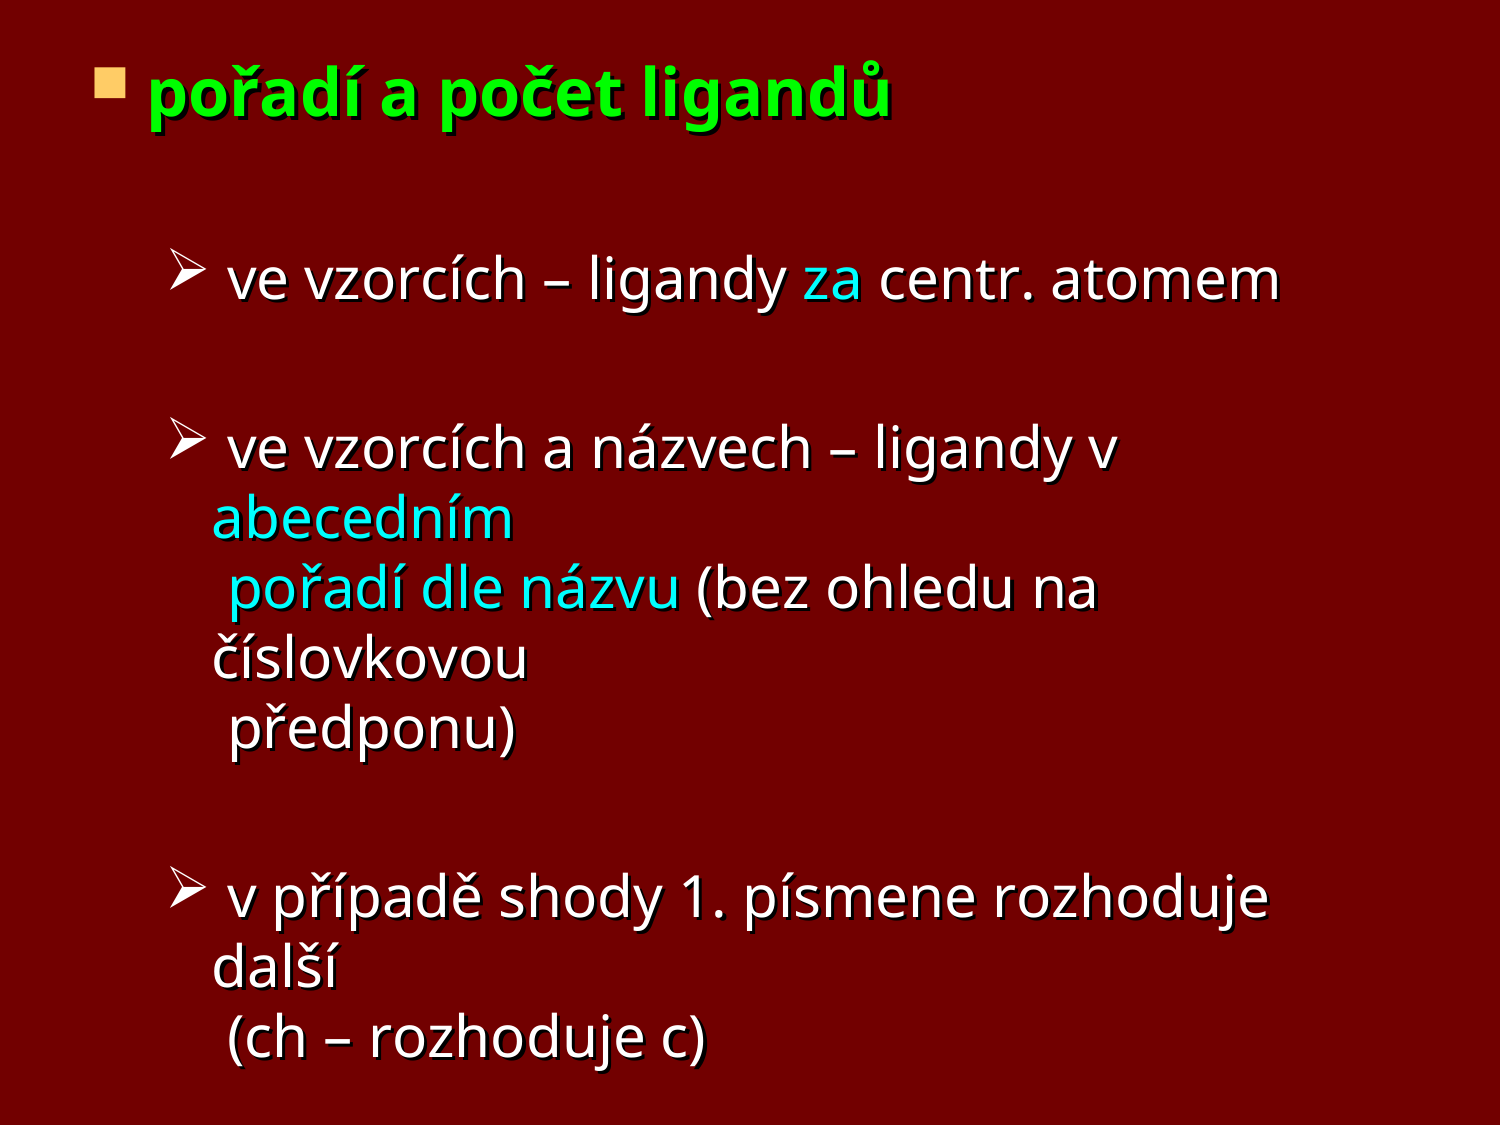

#
pořadí a počet ligandů
 ve vzorcích – ligandy za centr. atomem
 ve vzorcích a názvech – ligandy v abecedním
 pořadí dle názvu (bez ohledu na číslovkovou
 předponu)
 v případě shody 1. písmene rozhoduje další
 (ch – rozhoduje c)